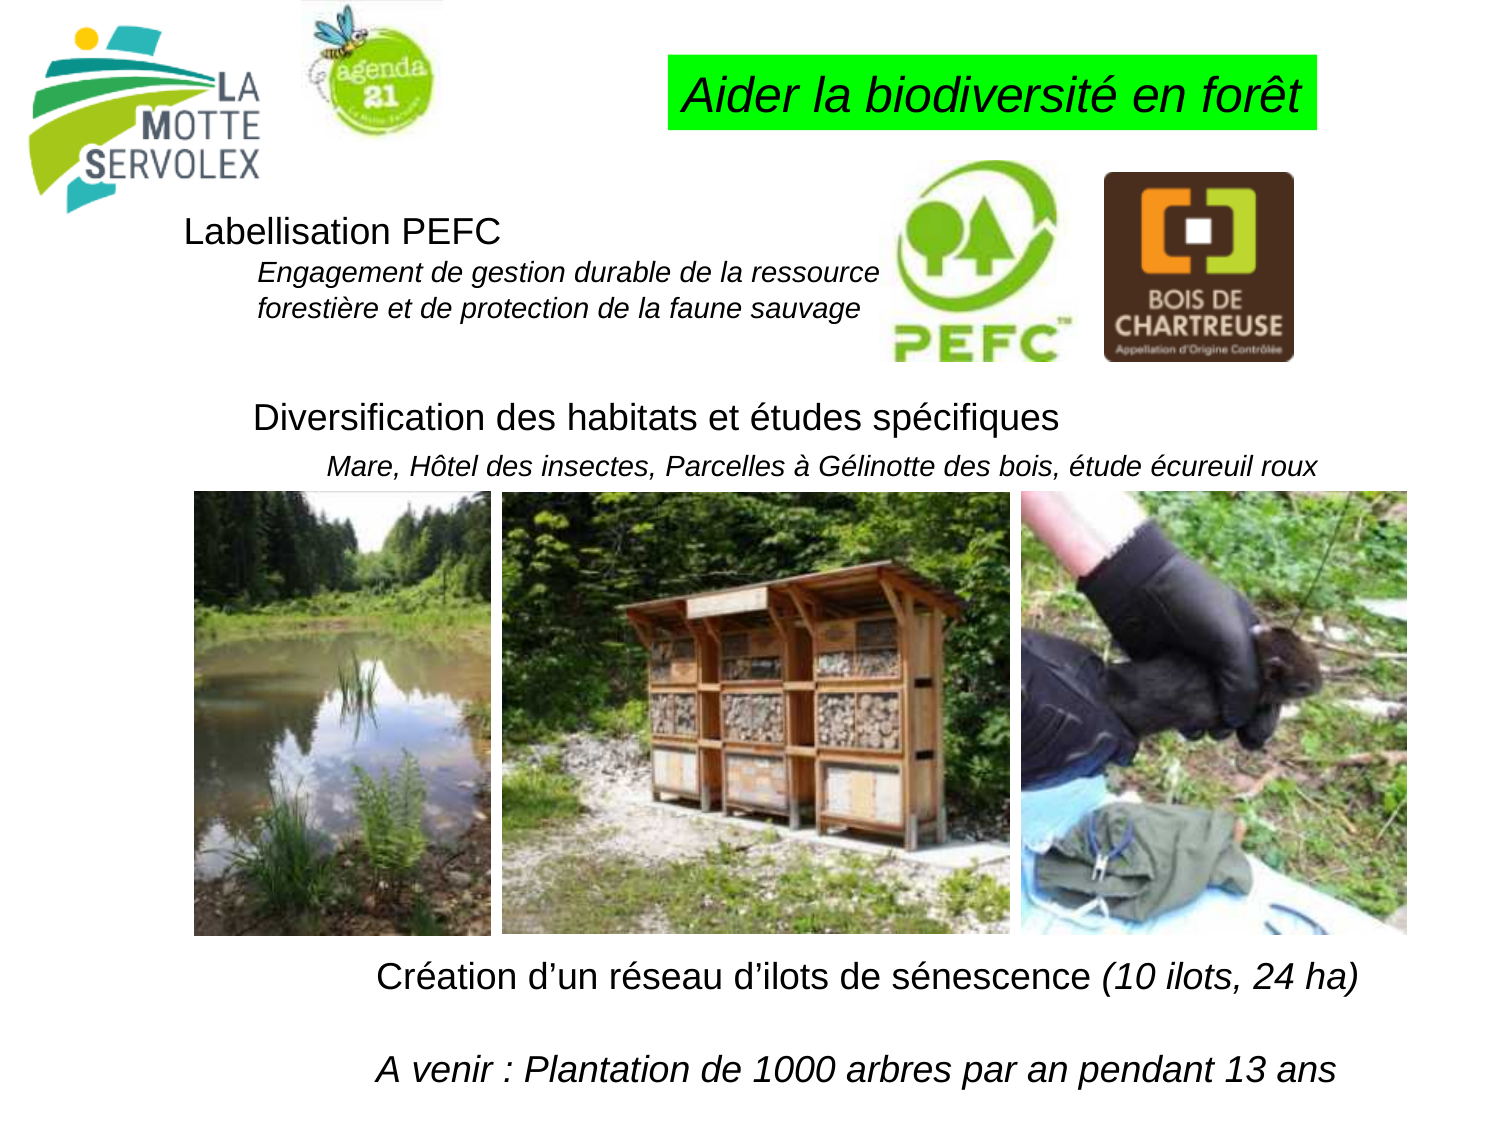

Aider la biodiversité en forêt
Labellisation PEFC
	Engagement de gestion durable de la ressource
	forestière et de protection de la faune sauvage
Diversification des habitats et études spécifiques
	Mare, Hôtel des insectes, Parcelles à Gélinotte des bois, étude écureuil roux
Création d’un réseau d’ilots de sénescence (10 ilots, 24 ha)
A venir : Plantation de 1000 arbres par an pendant 13 ans